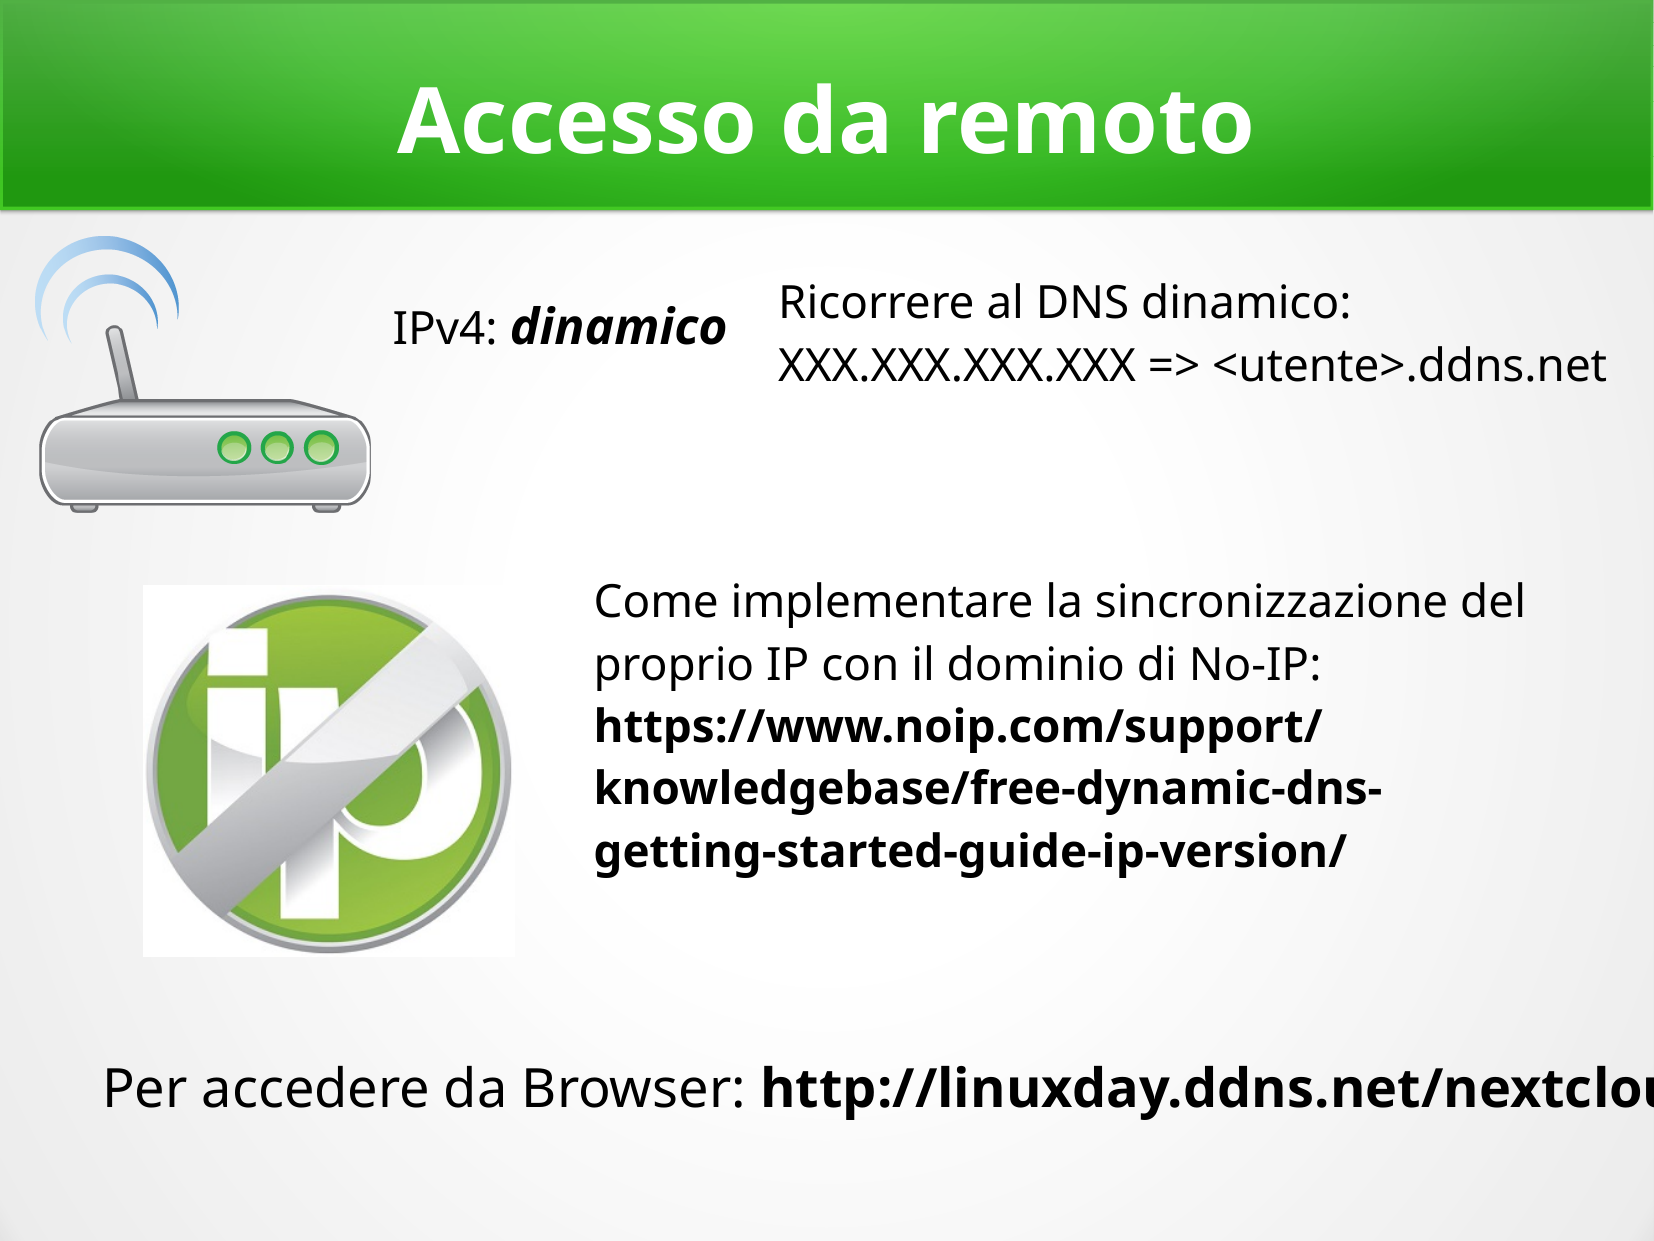

# Accesso da remoto
Ricorrere al DNS dinamico:
XXX.XXX.XXX.XXX => <utente>.ddns.net
IPv4: dinamico
Come implementare la sincronizzazione del proprio IP con il dominio di No-IP:
https://www.noip.com/support/knowledgebase/free-dynamic-dns-getting-started-guide-ip-version/
Per accedere da Browser: http://linuxday.ddns.net/nextcloud